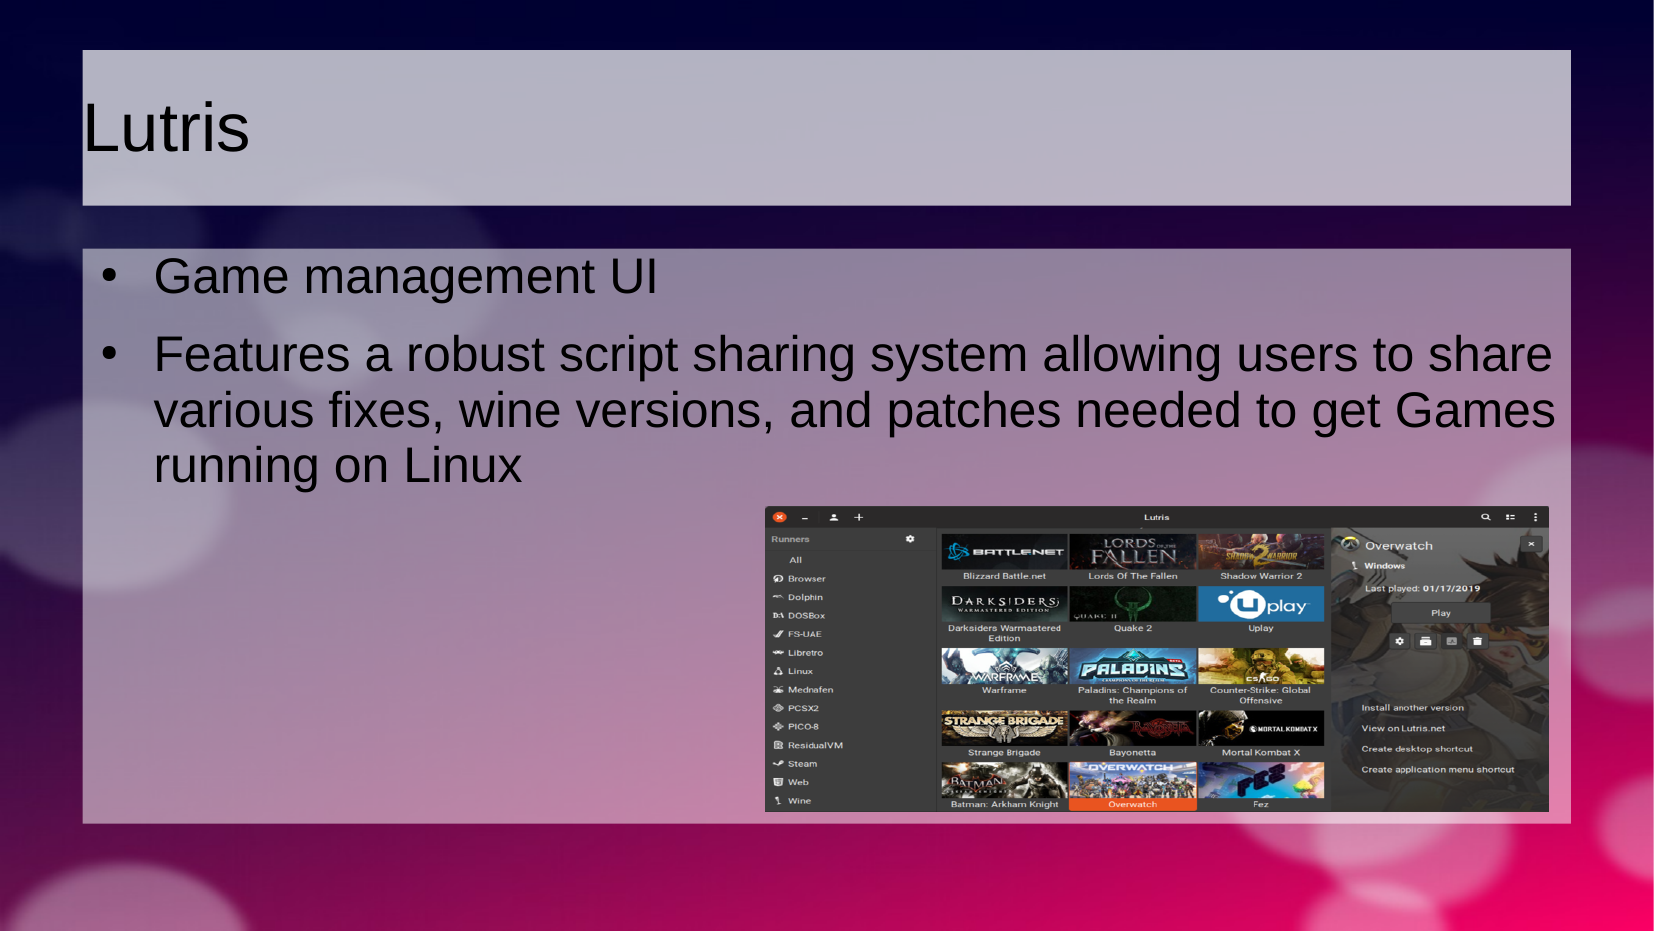

# Lutris
Game management UI
Features a robust script sharing system allowing users to share various fixes, wine versions, and patches needed to get Games running on Linux